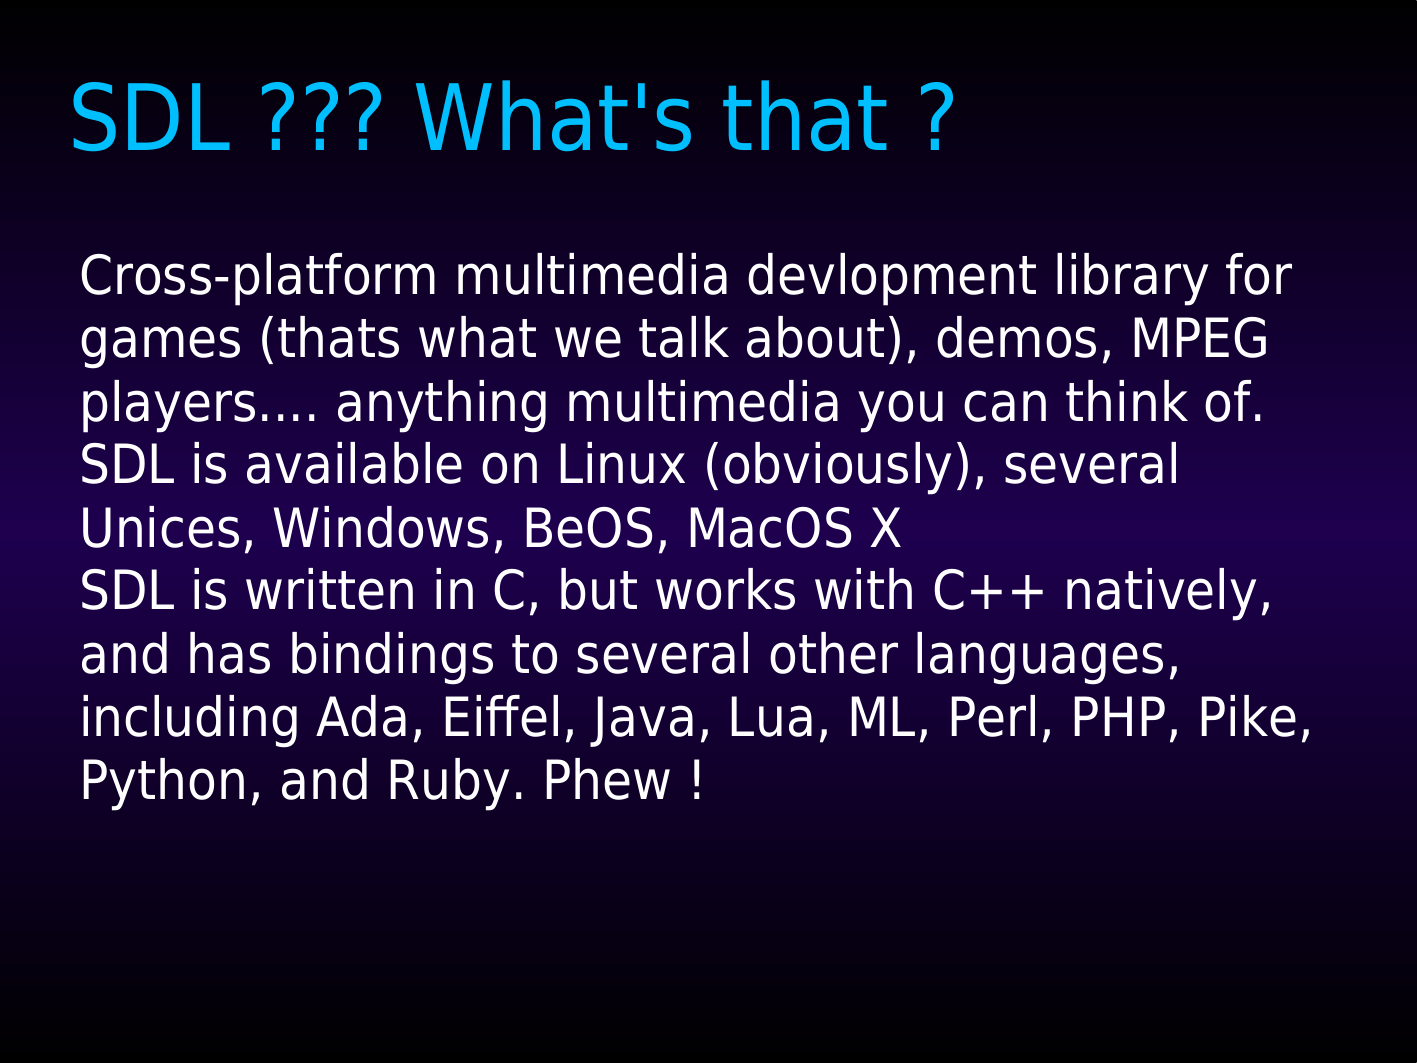

SDL ??? What's that ?
Cross-platform multimedia devlopment library for games (thats what we talk about), demos, MPEG players.... anything multimedia you can think of.
SDL is available on Linux (obviously), several Unices, Windows, BeOS, MacOS X
SDL is written in C, but works with C++ natively, and has bindings to several other languages, including Ada, Eiffel, Java, Lua, ML, Perl, PHP, Pike, Python, and Ruby. Phew !